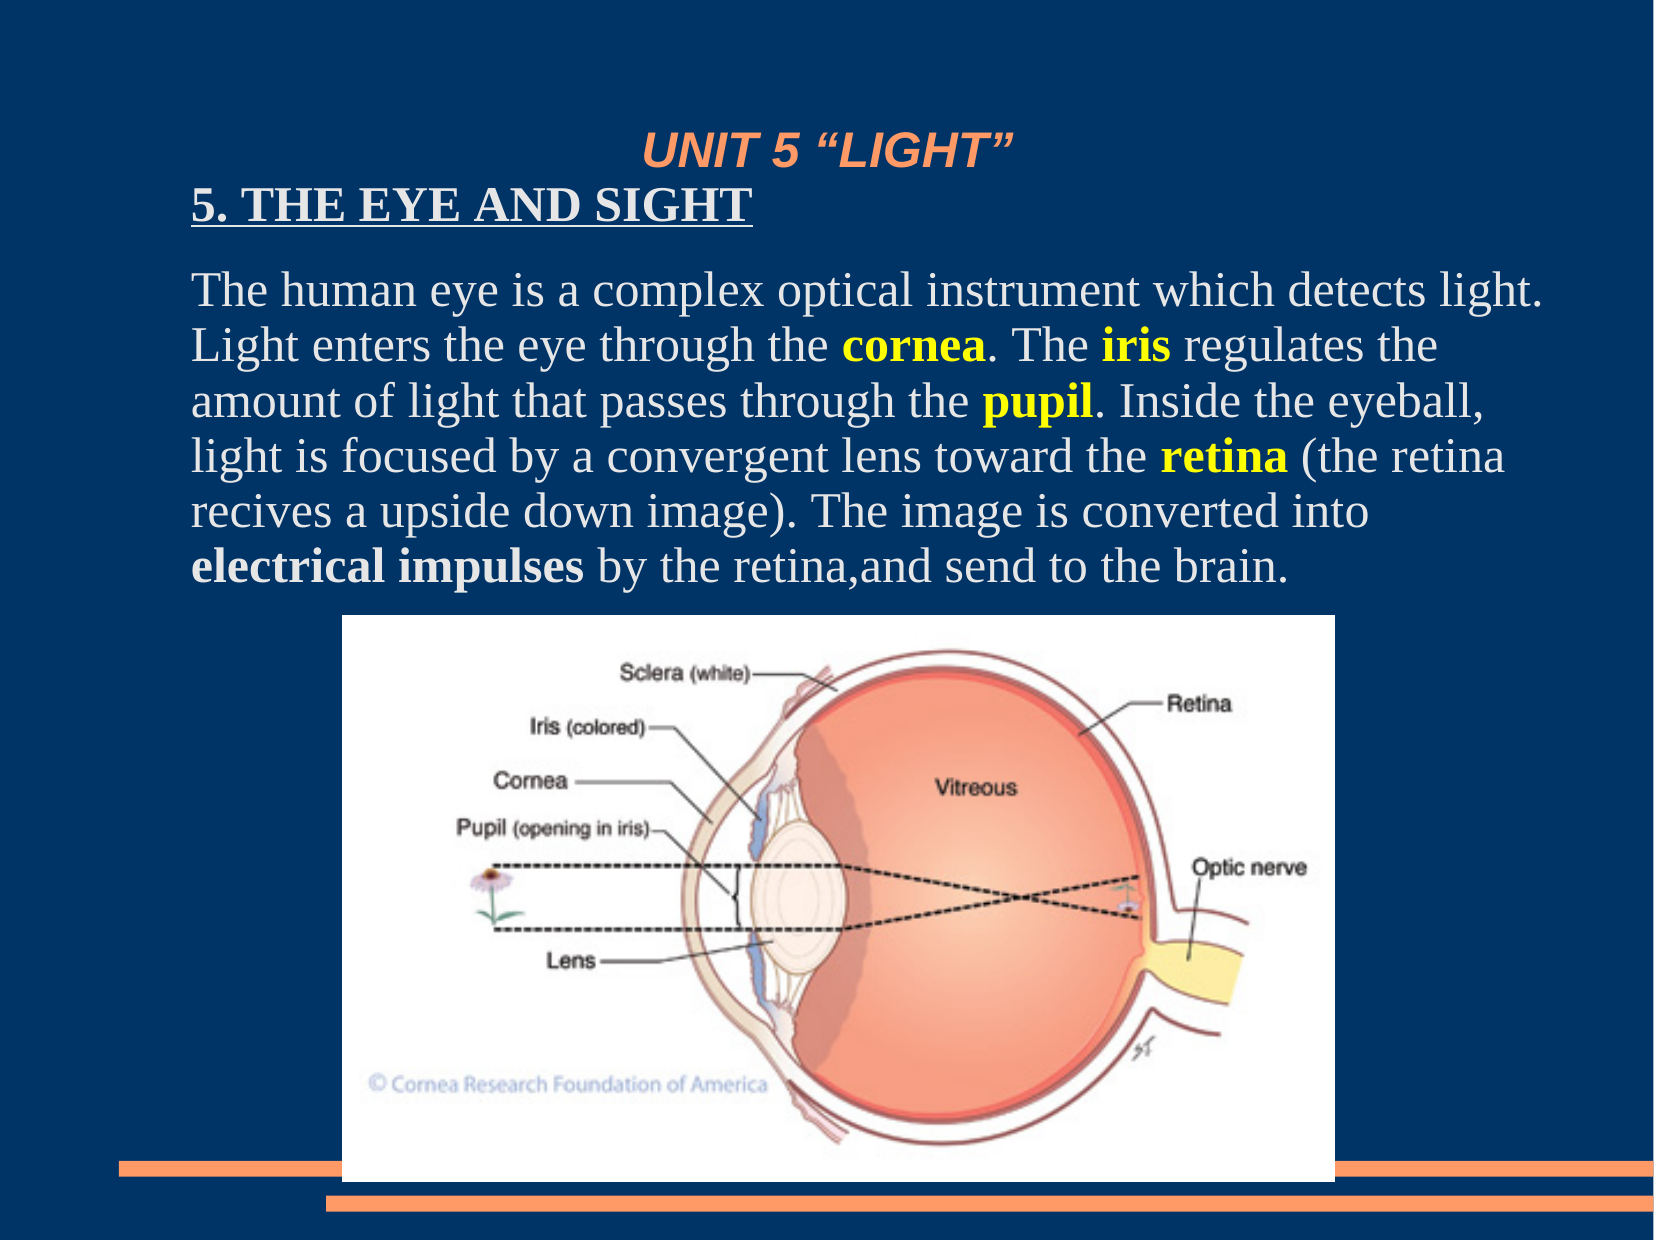

# UNIT 5 “LIGHT”
5. THE EYE AND SIGHT
The human eye is a complex optical instrument which detects light. Light enters the eye through the cornea. The iris regulates the amount of light that passes through the pupil. Inside the eyeball, light is focused by a convergent lens toward the retina (the retina recives a upside down image). The image is converted into electrical impulses by the retina,and send to the brain.